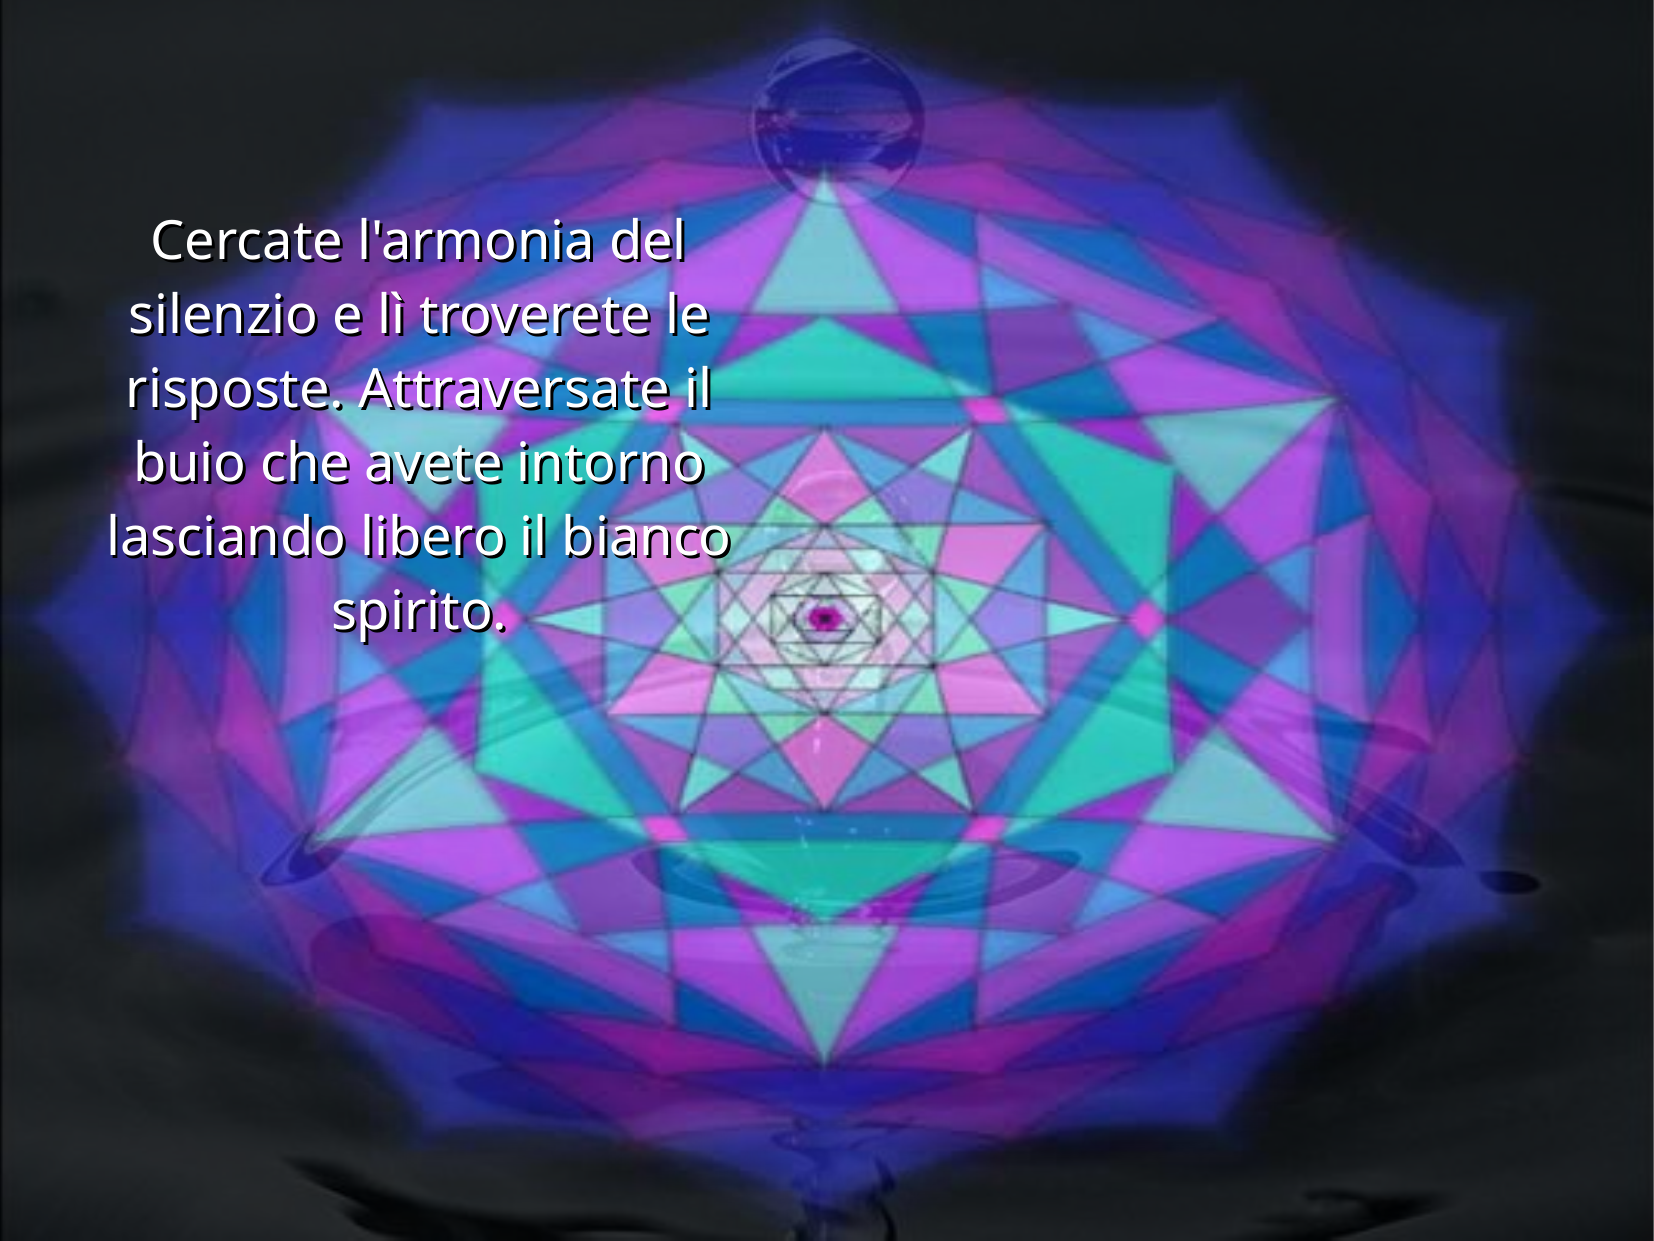

# Cercate l'armonia del silenzio e lì troverete le risposte. Attraversate il buio che avete intorno lasciando libero il bianco spirito.